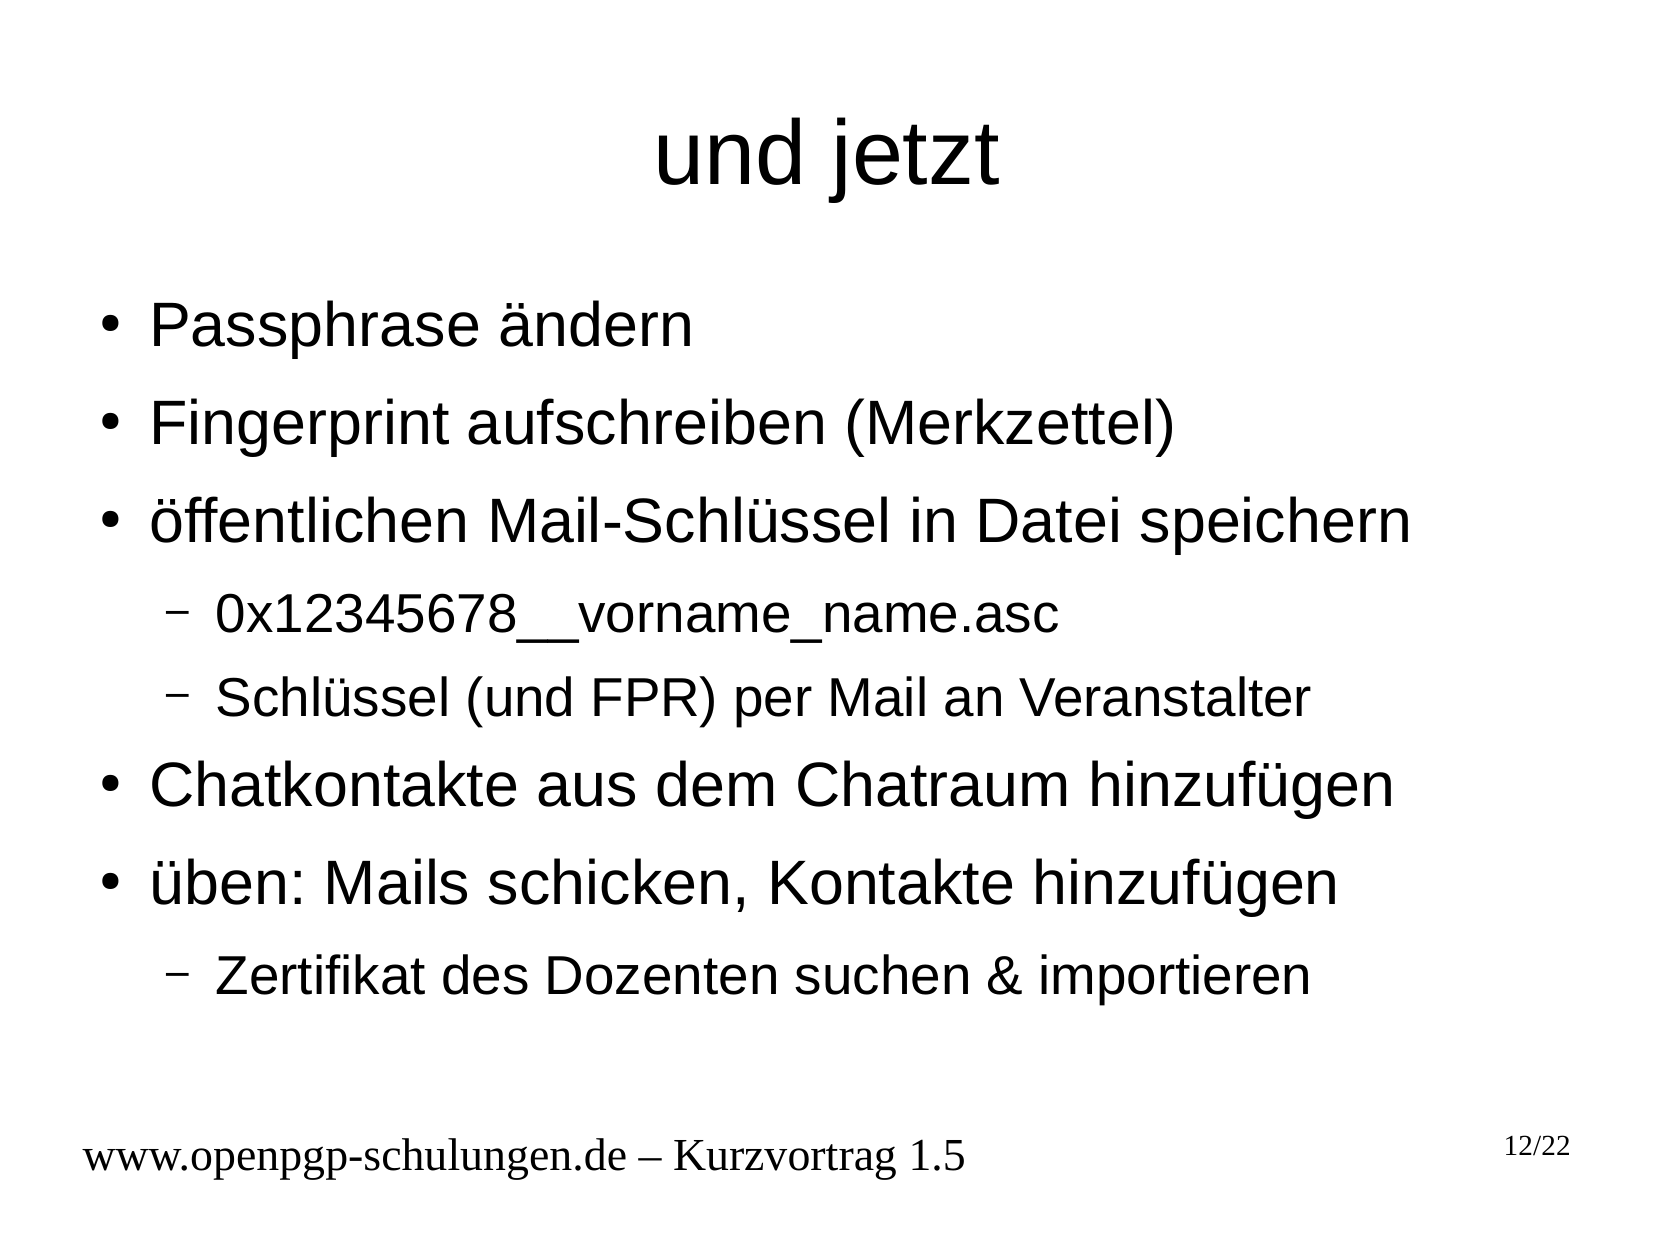

# und jetzt
Passphrase ändern
Fingerprint aufschreiben (Merkzettel)
öffentlichen Mail-Schlüssel in Datei speichern
0x12345678__vorname_name.asc
Schlüssel (und FPR) per Mail an Veranstalter
Chatkontakte aus dem Chatraum hinzufügen
üben: Mails schicken, Kontakte hinzufügen
Zertifikat des Dozenten suchen & importieren
12